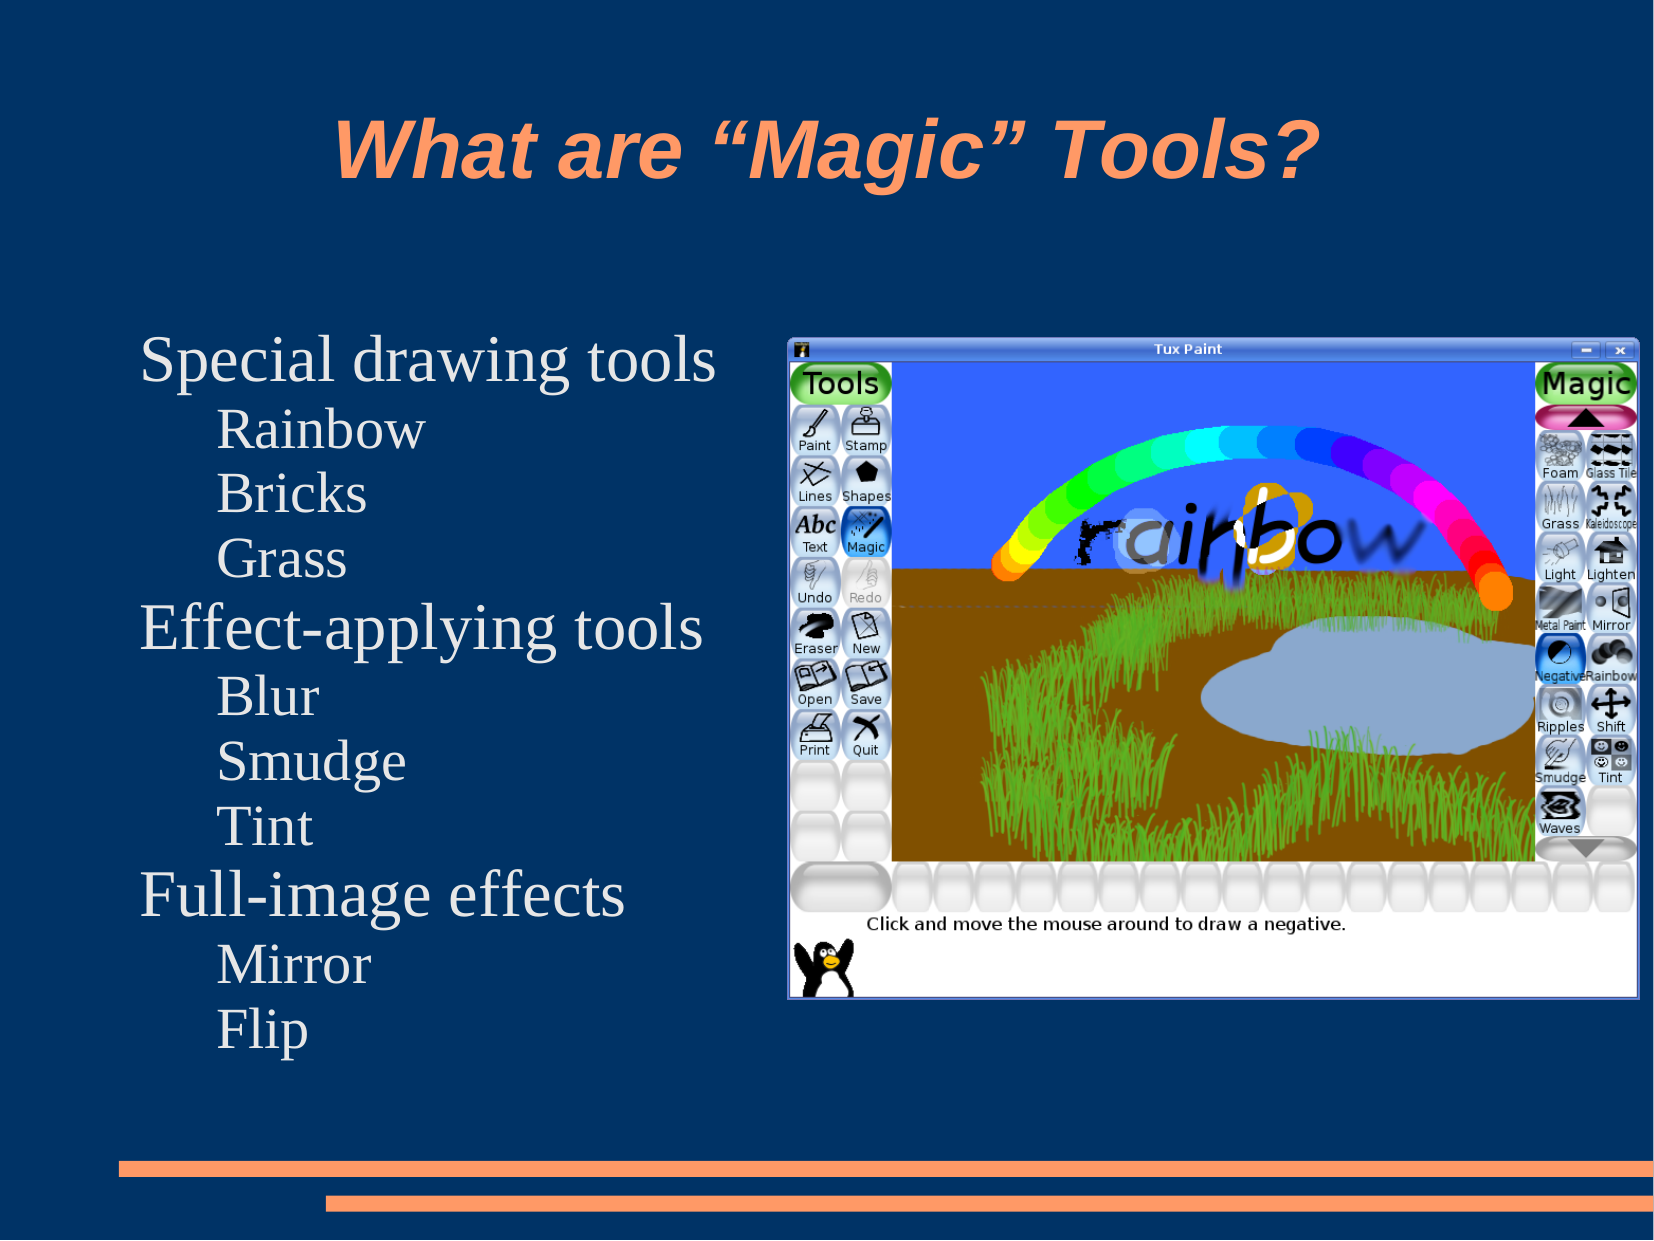

# What are “Magic” Tools?
Special drawing tools
Rainbow
Bricks
Grass
Effect-applying tools
Blur
Smudge
Tint
Full-image effects
Mirror
Flip